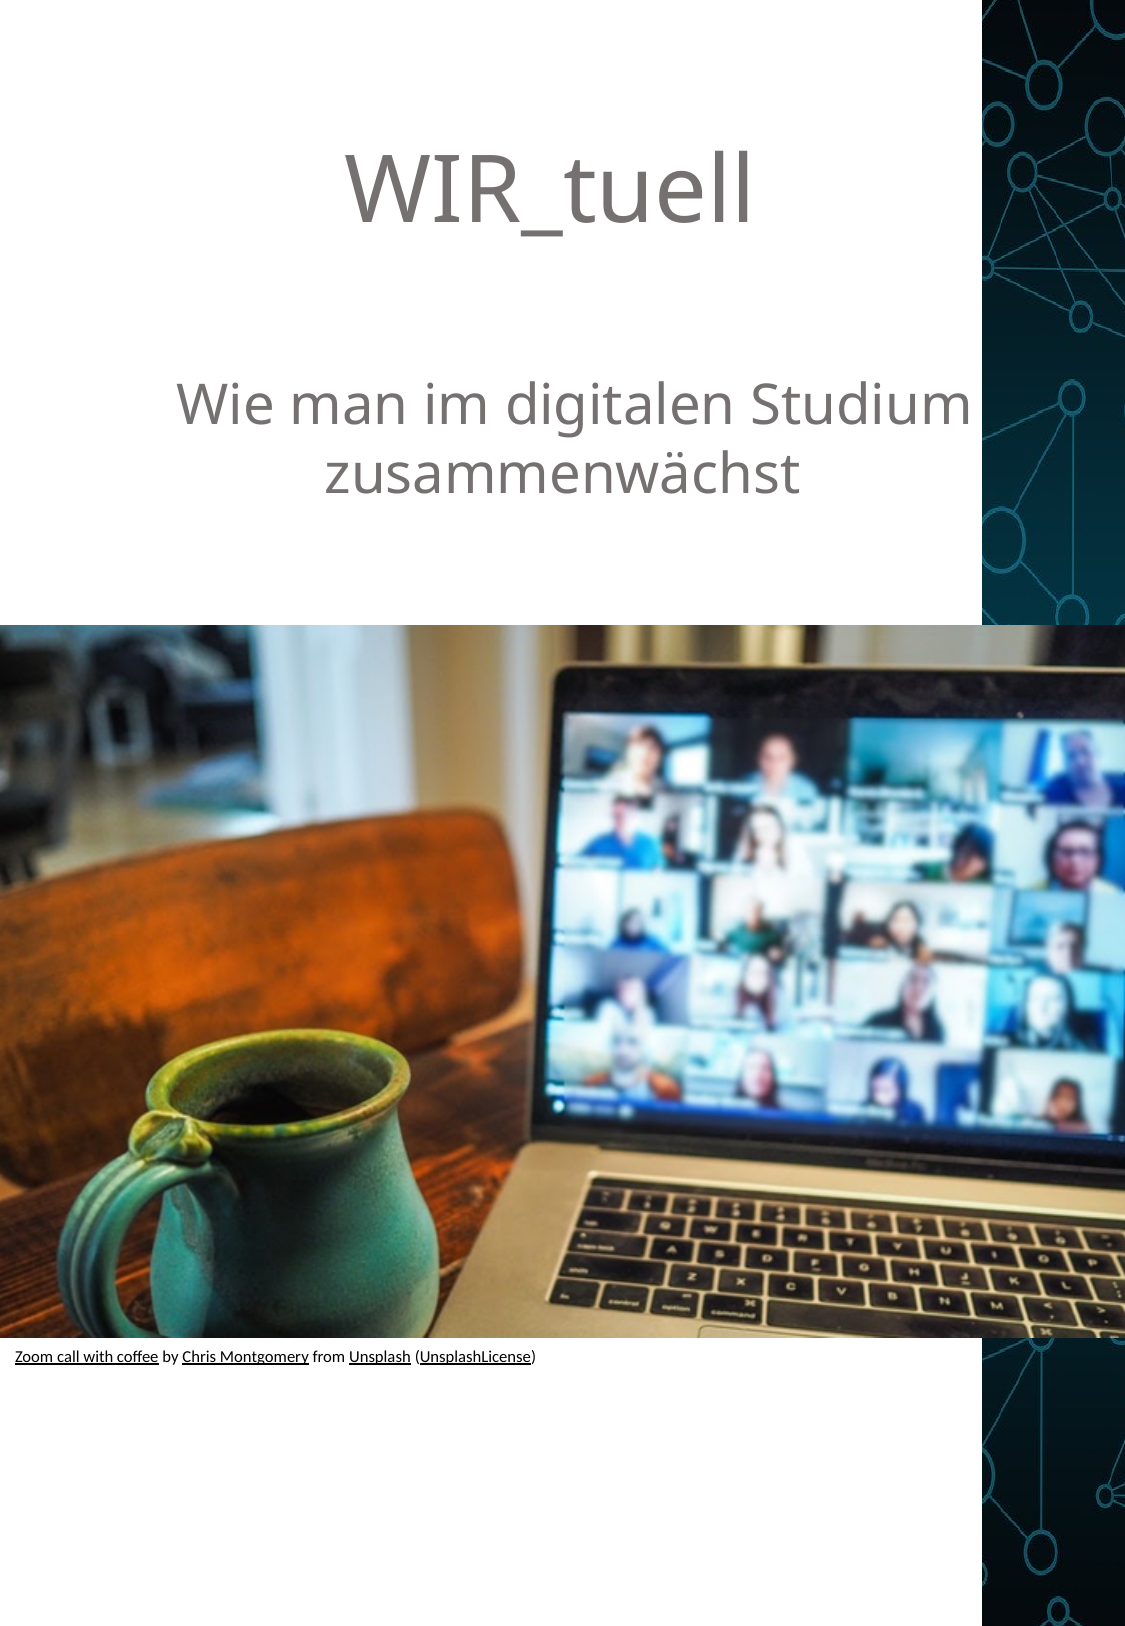

# WIR_tuell Wie man im digitalen Studium zusammenwächst
Zoom call with coffee by Chris Montgomery from Unsplash (UnsplashLicense)